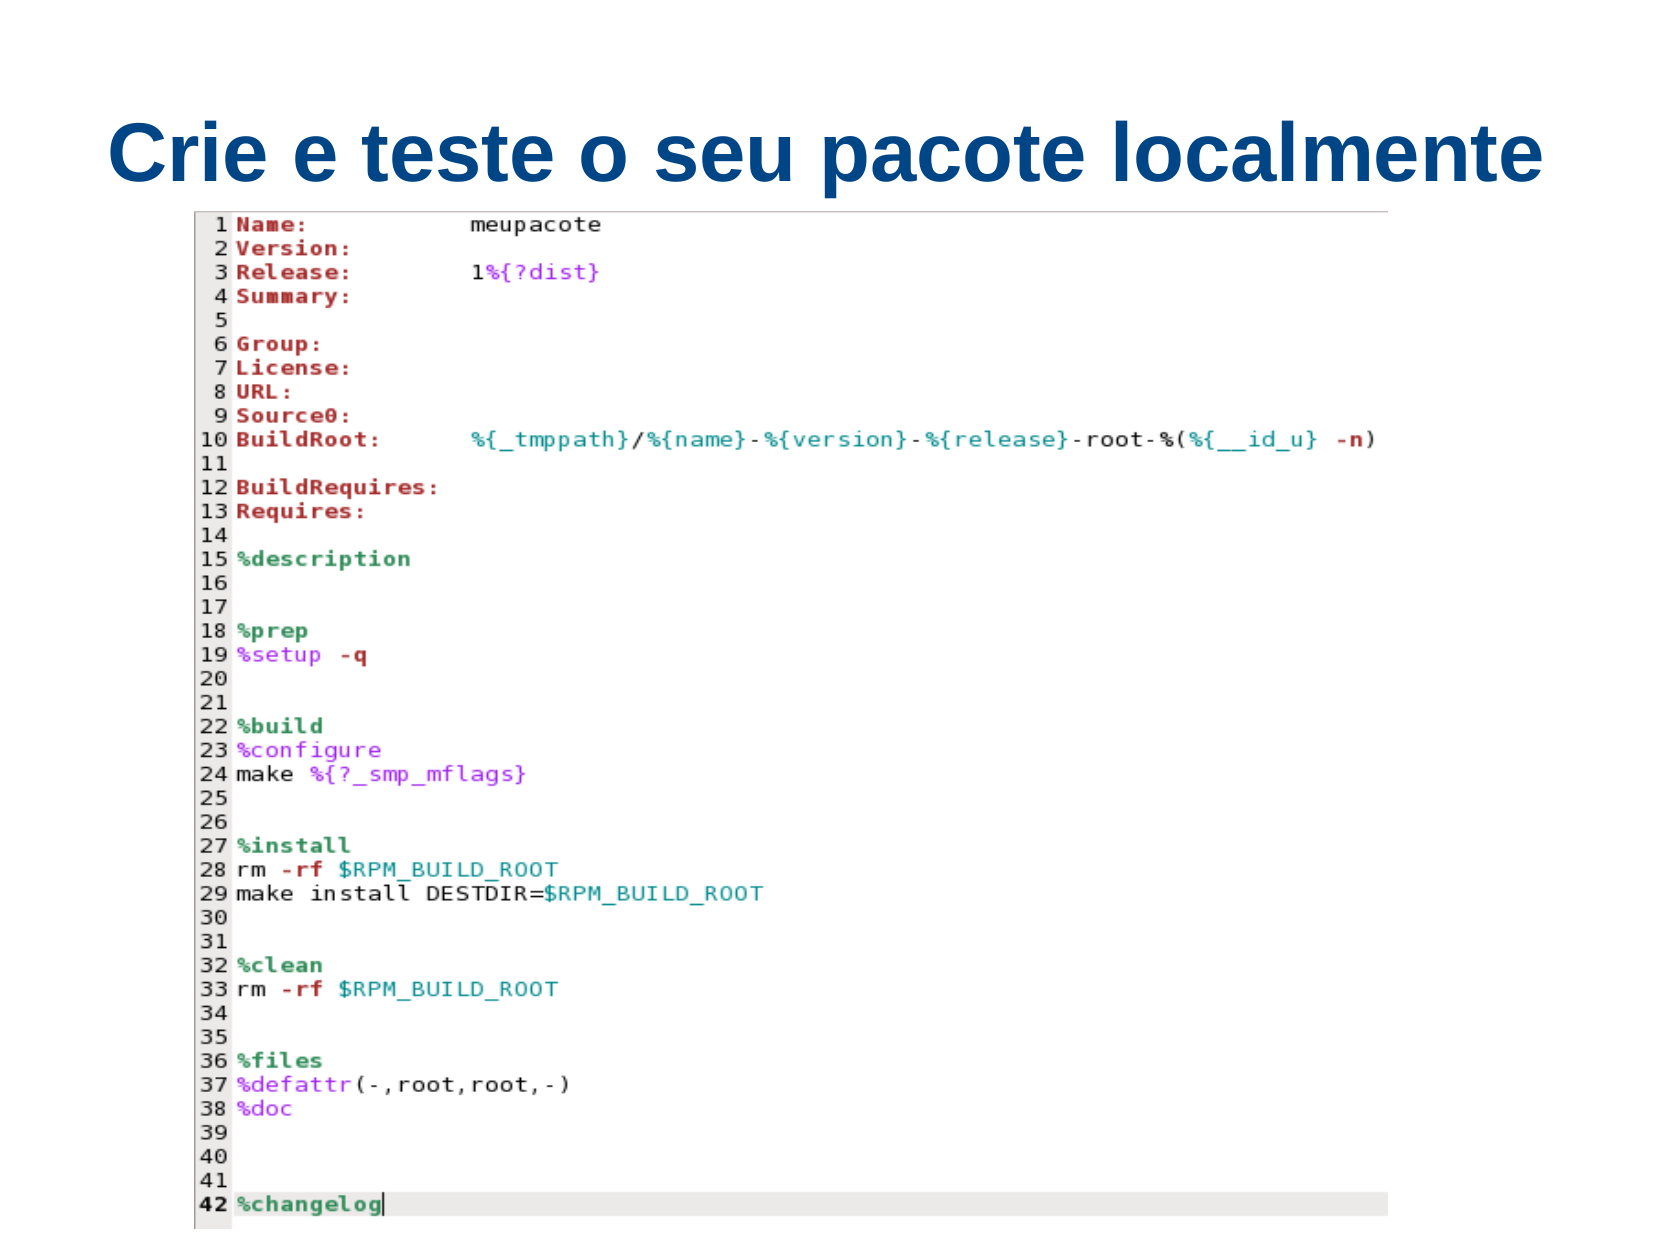

# Crie e teste o seu pacote localmente